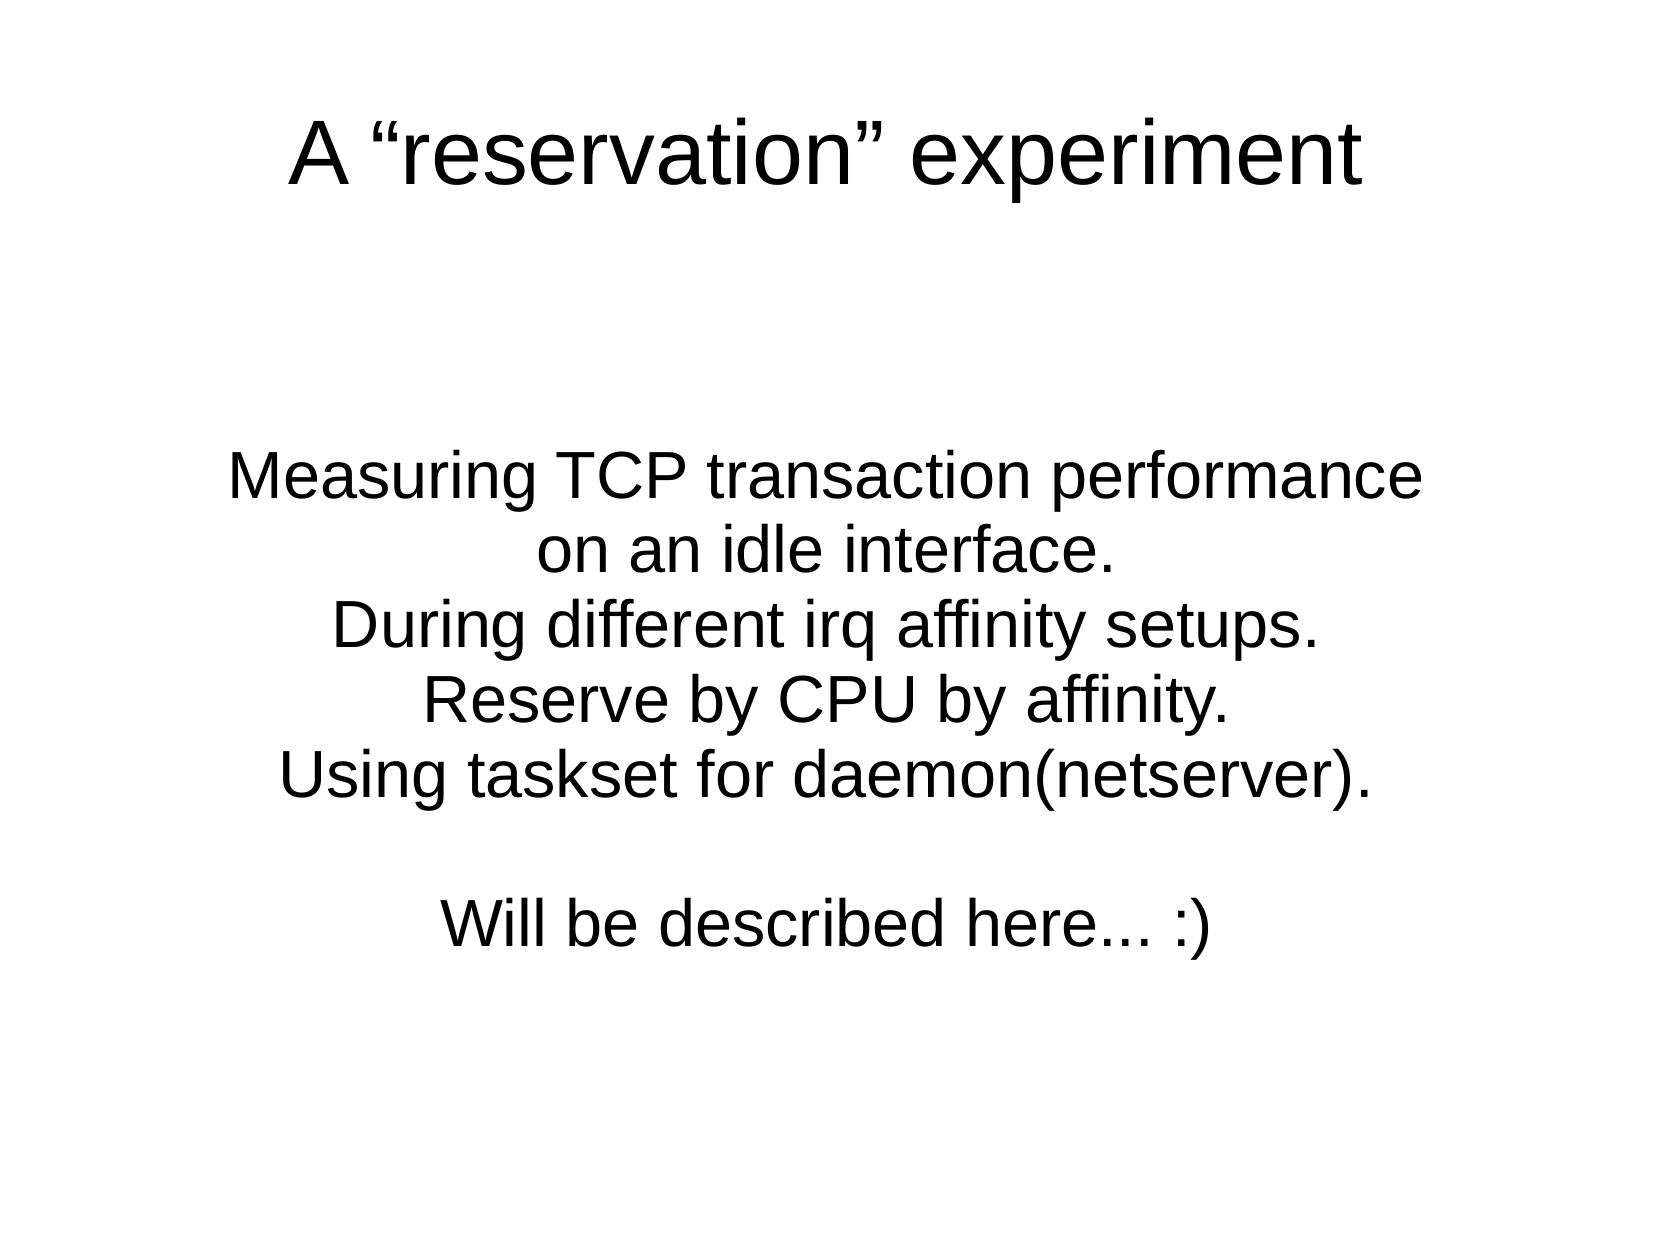

# A “reservation” experiment
Measuring TCP transaction performance
on an idle interface.
During different irq affinity setups.
Reserve by CPU by affinity.
Using taskset for daemon(netserver).
Will be described here... :)